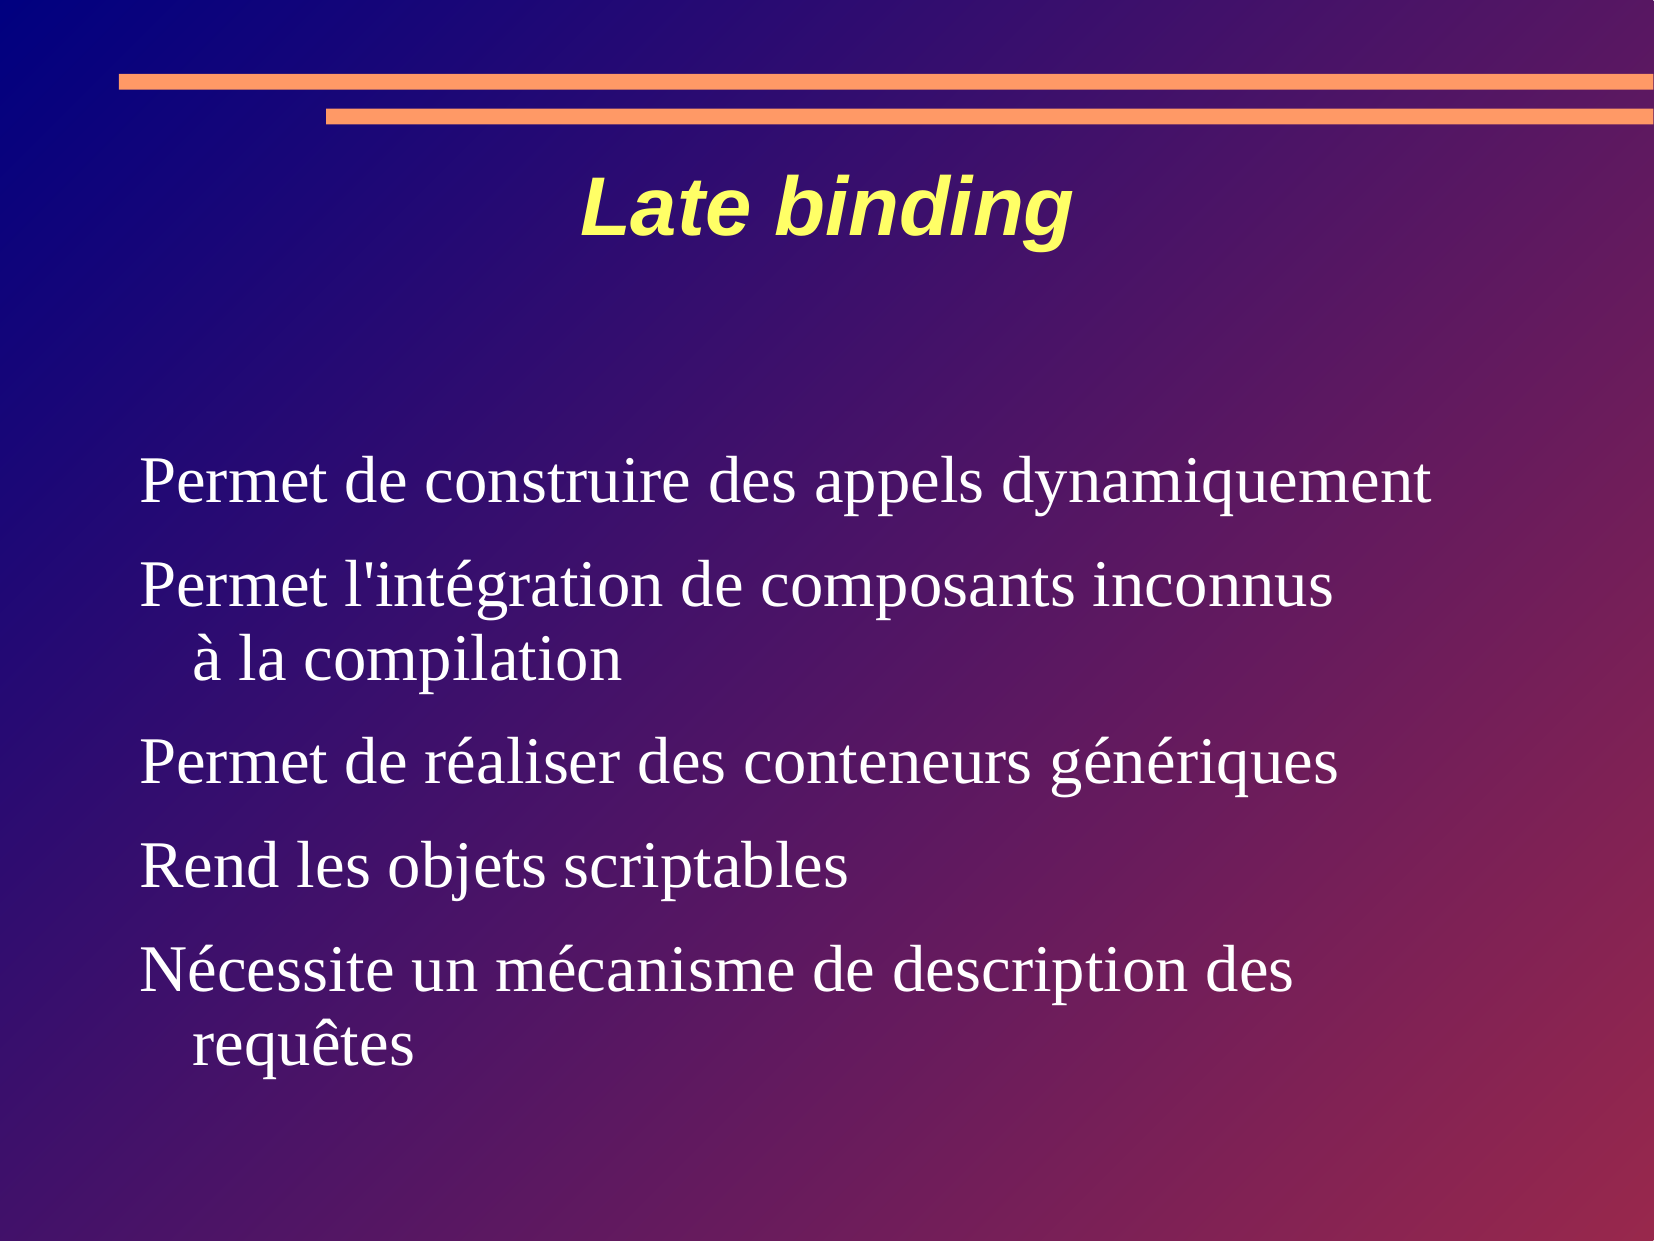

# Late binding
Permet de construire des appels dynamiquement
Permet l'intégration de composants inconnus
à la compilation
Permet de réaliser des conteneurs génériques
Rend les objets scriptables
Nécessite un mécanisme de description des requêtes